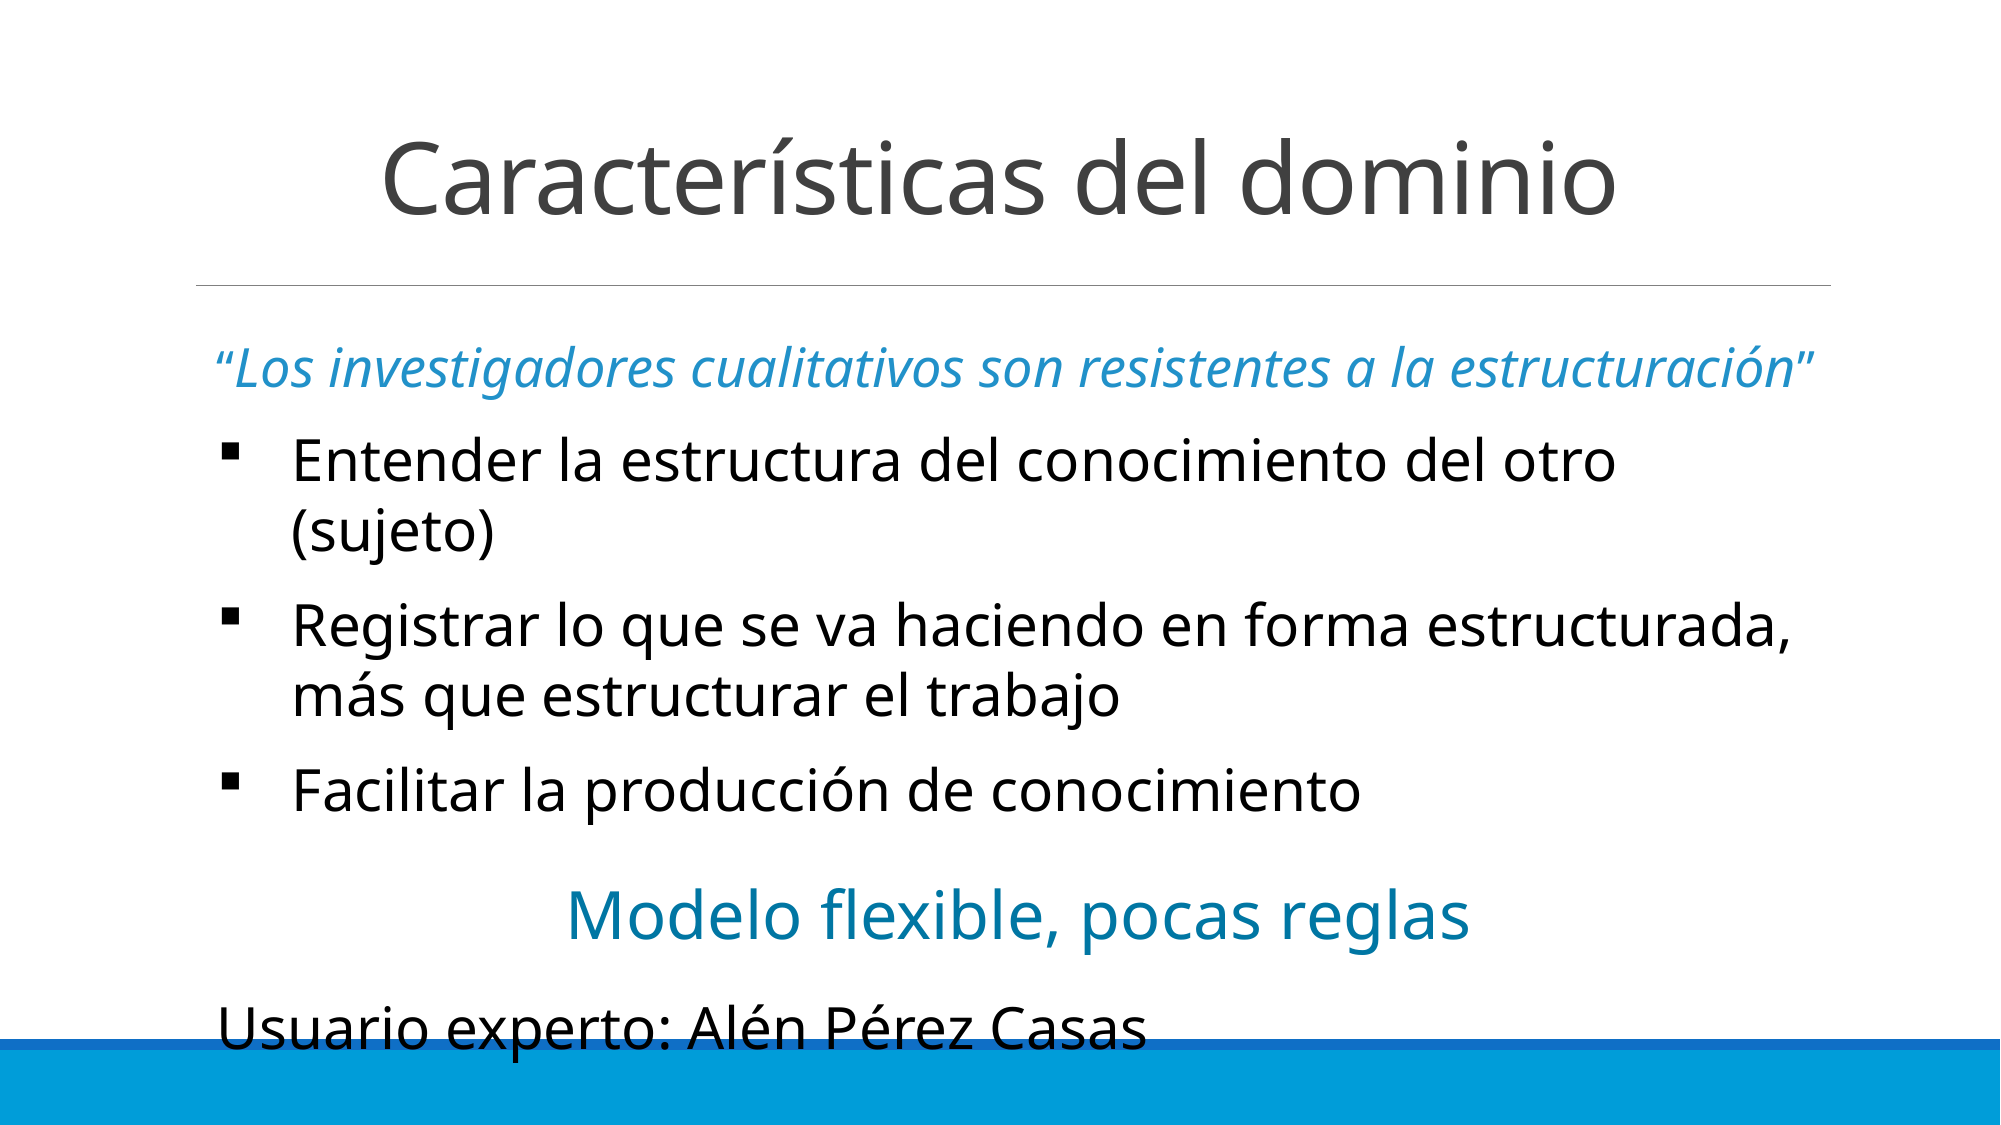

# Características del dominio
“Los investigadores cualitativos son resistentes a la estructuración”
Entender la estructura del conocimiento del otro (sujeto)
Registrar lo que se va haciendo en forma estructurada, más que estructurar el trabajo
Facilitar la producción de conocimiento
Modelo flexible, pocas reglas
Usuario experto: Alén Pérez Casas